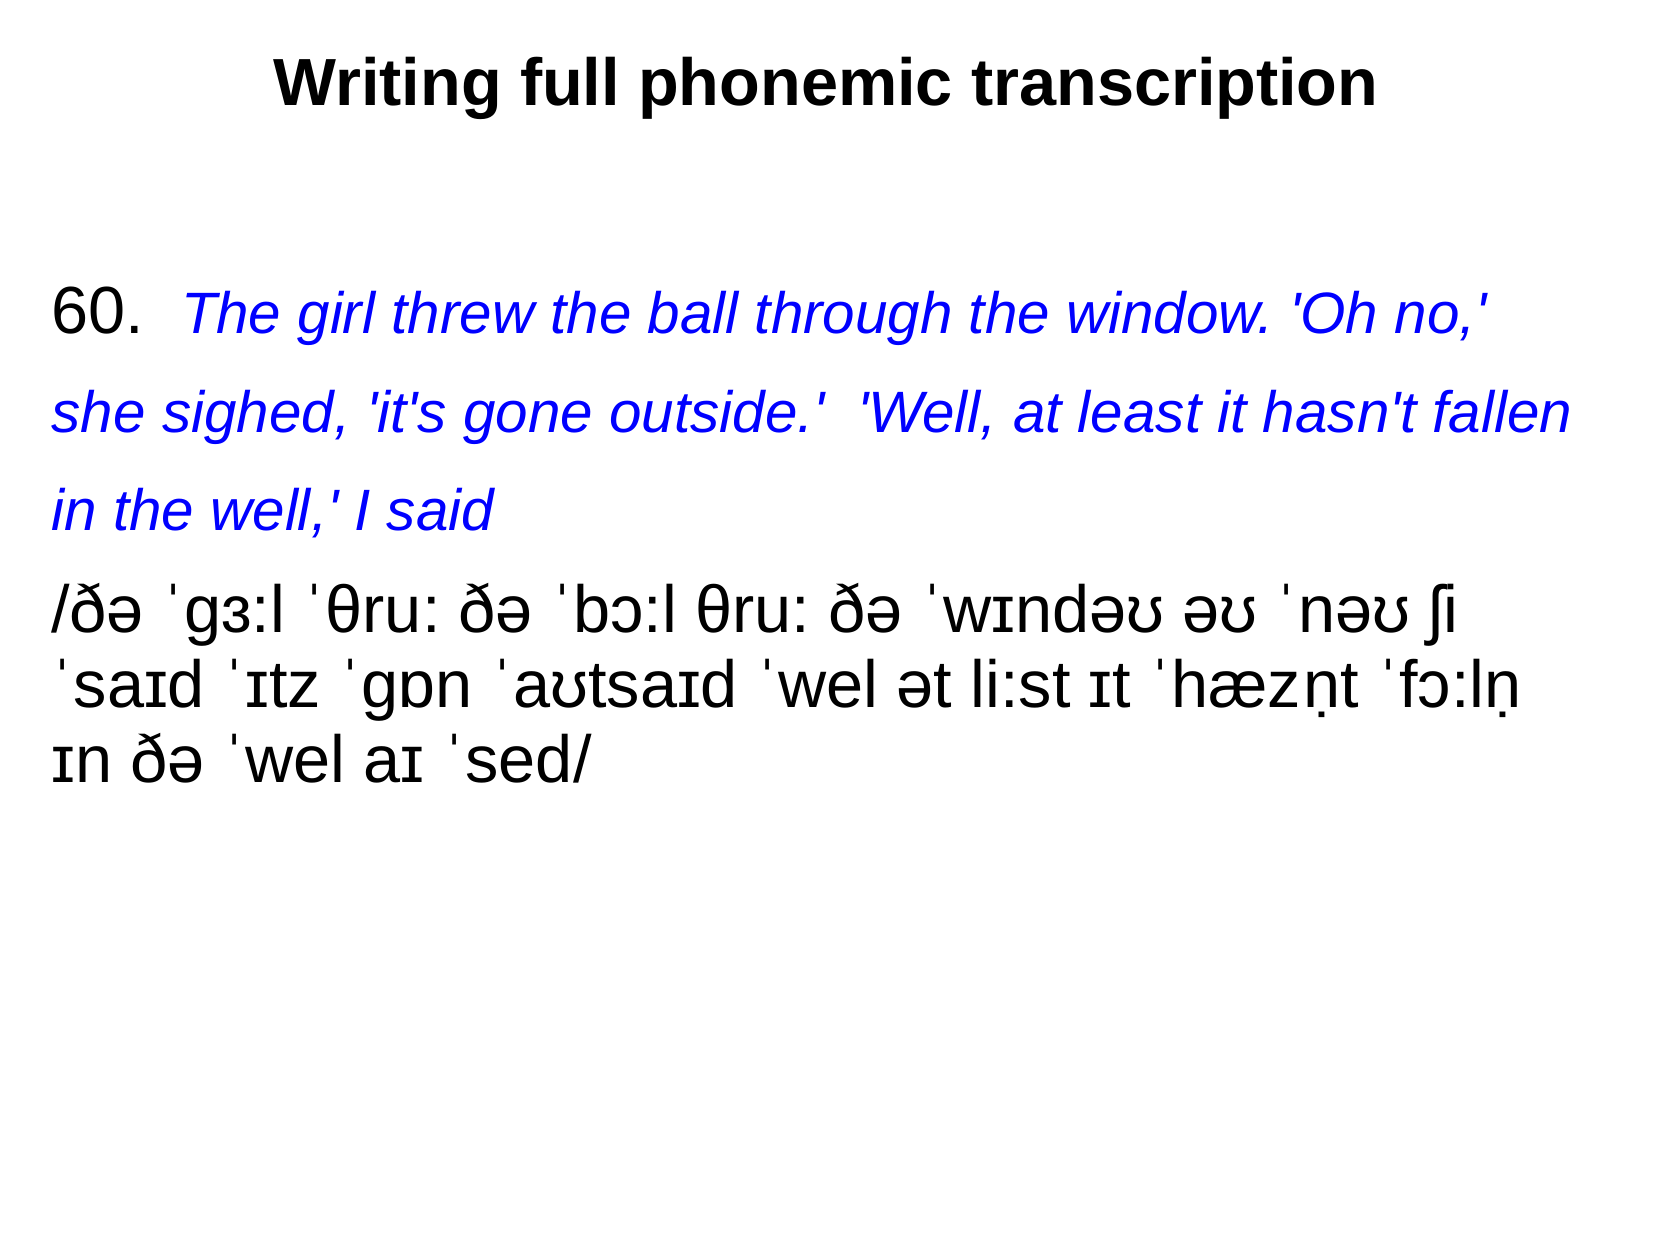

# Writing full phonemic transcription
60. The girl threw the ball through the window. 'Oh no,' she sighed, 'it's gone outside.' 'Well, at least it hasn't fallen in the well,' I said
/ðə ˈgɜ:l ˈθru: ðə ˈbɔ:l θru: ðə ˈwɪndəʊ əʊ ˈnəʊ ʃi ˈsaɪd ˈɪtz ˈgɒn ˈaʊtsaɪd ˈwel ət li:st ɪt ˈhæzṇt ˈfɔ:lṇ ɪn ðə ˈwel aɪ ˈsed/